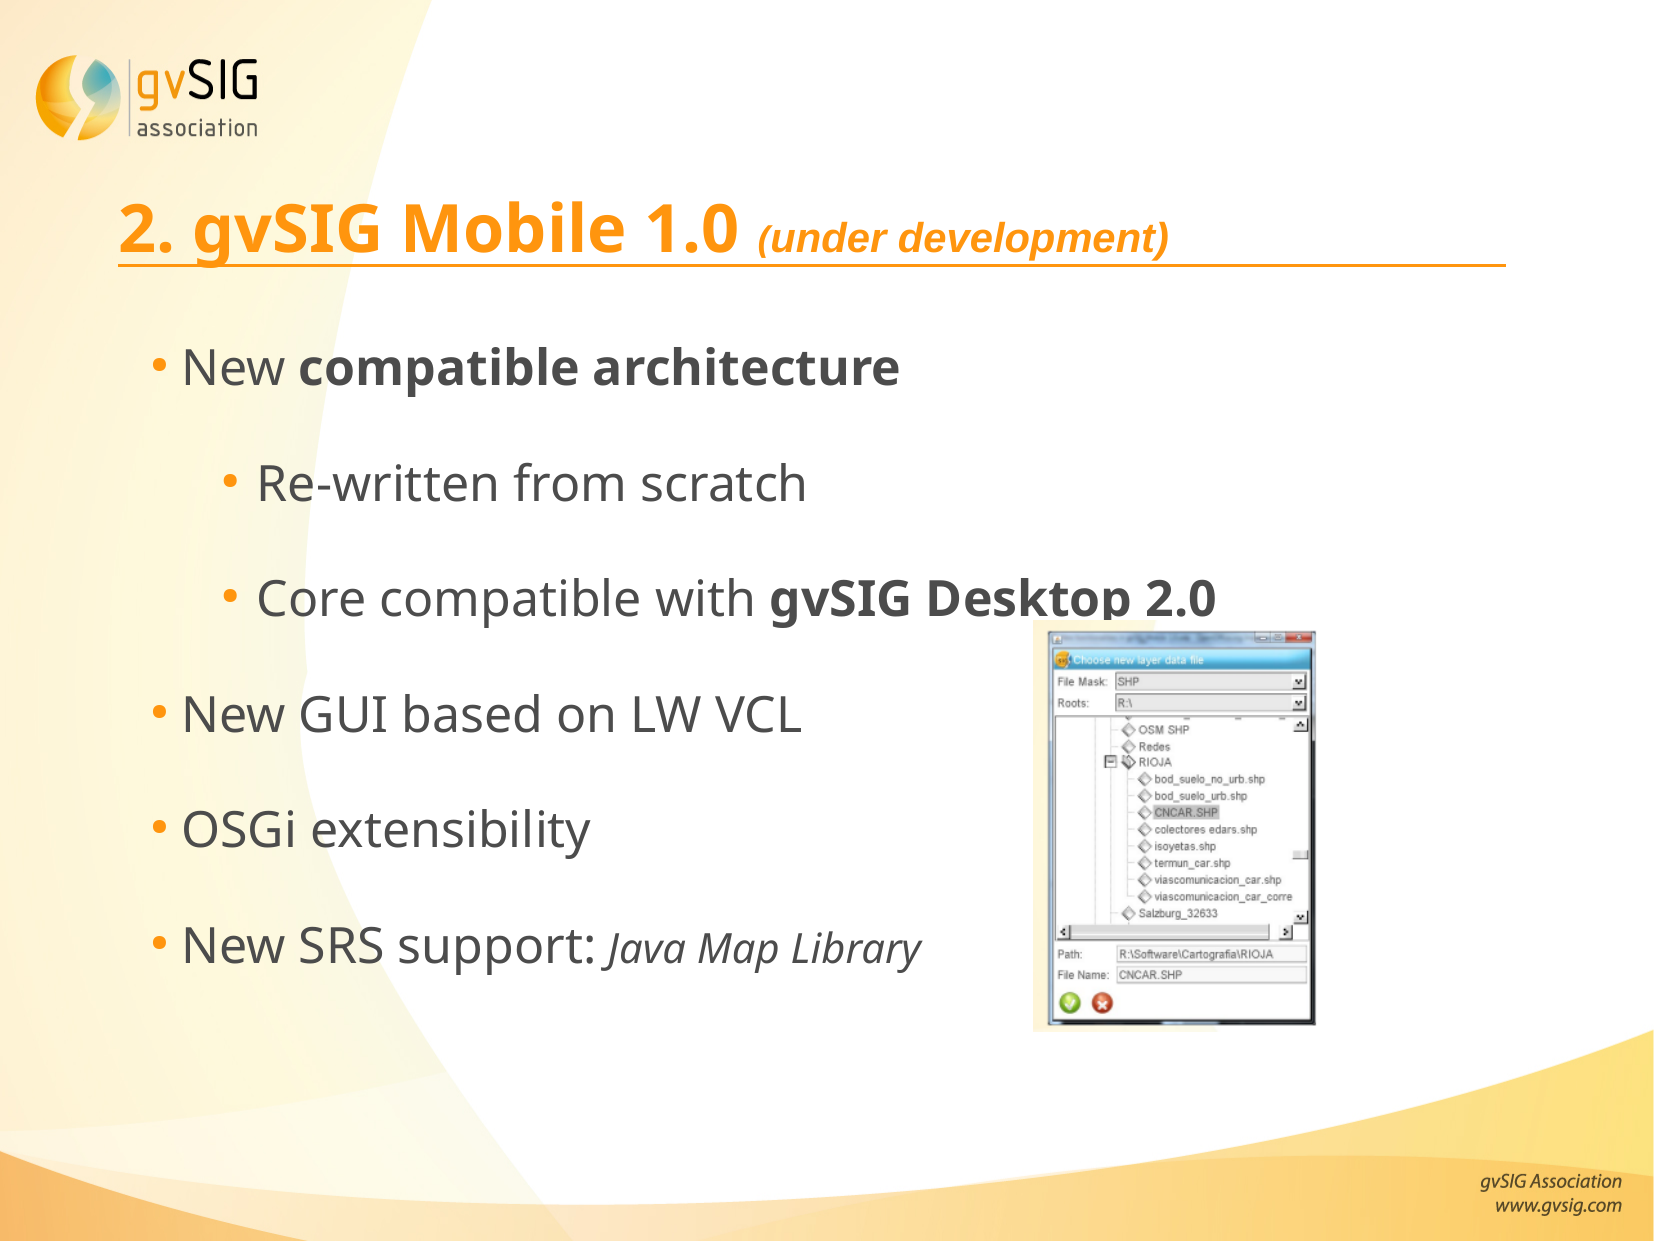

# 2. gvSIG Mobile 1.0 (under development)
 New compatible architecture
Re-written from scratch
Core compatible with gvSIG Desktop 2.0
 New GUI based on LW VCL
 OSGi extensibility
 New SRS support: Java Map Library